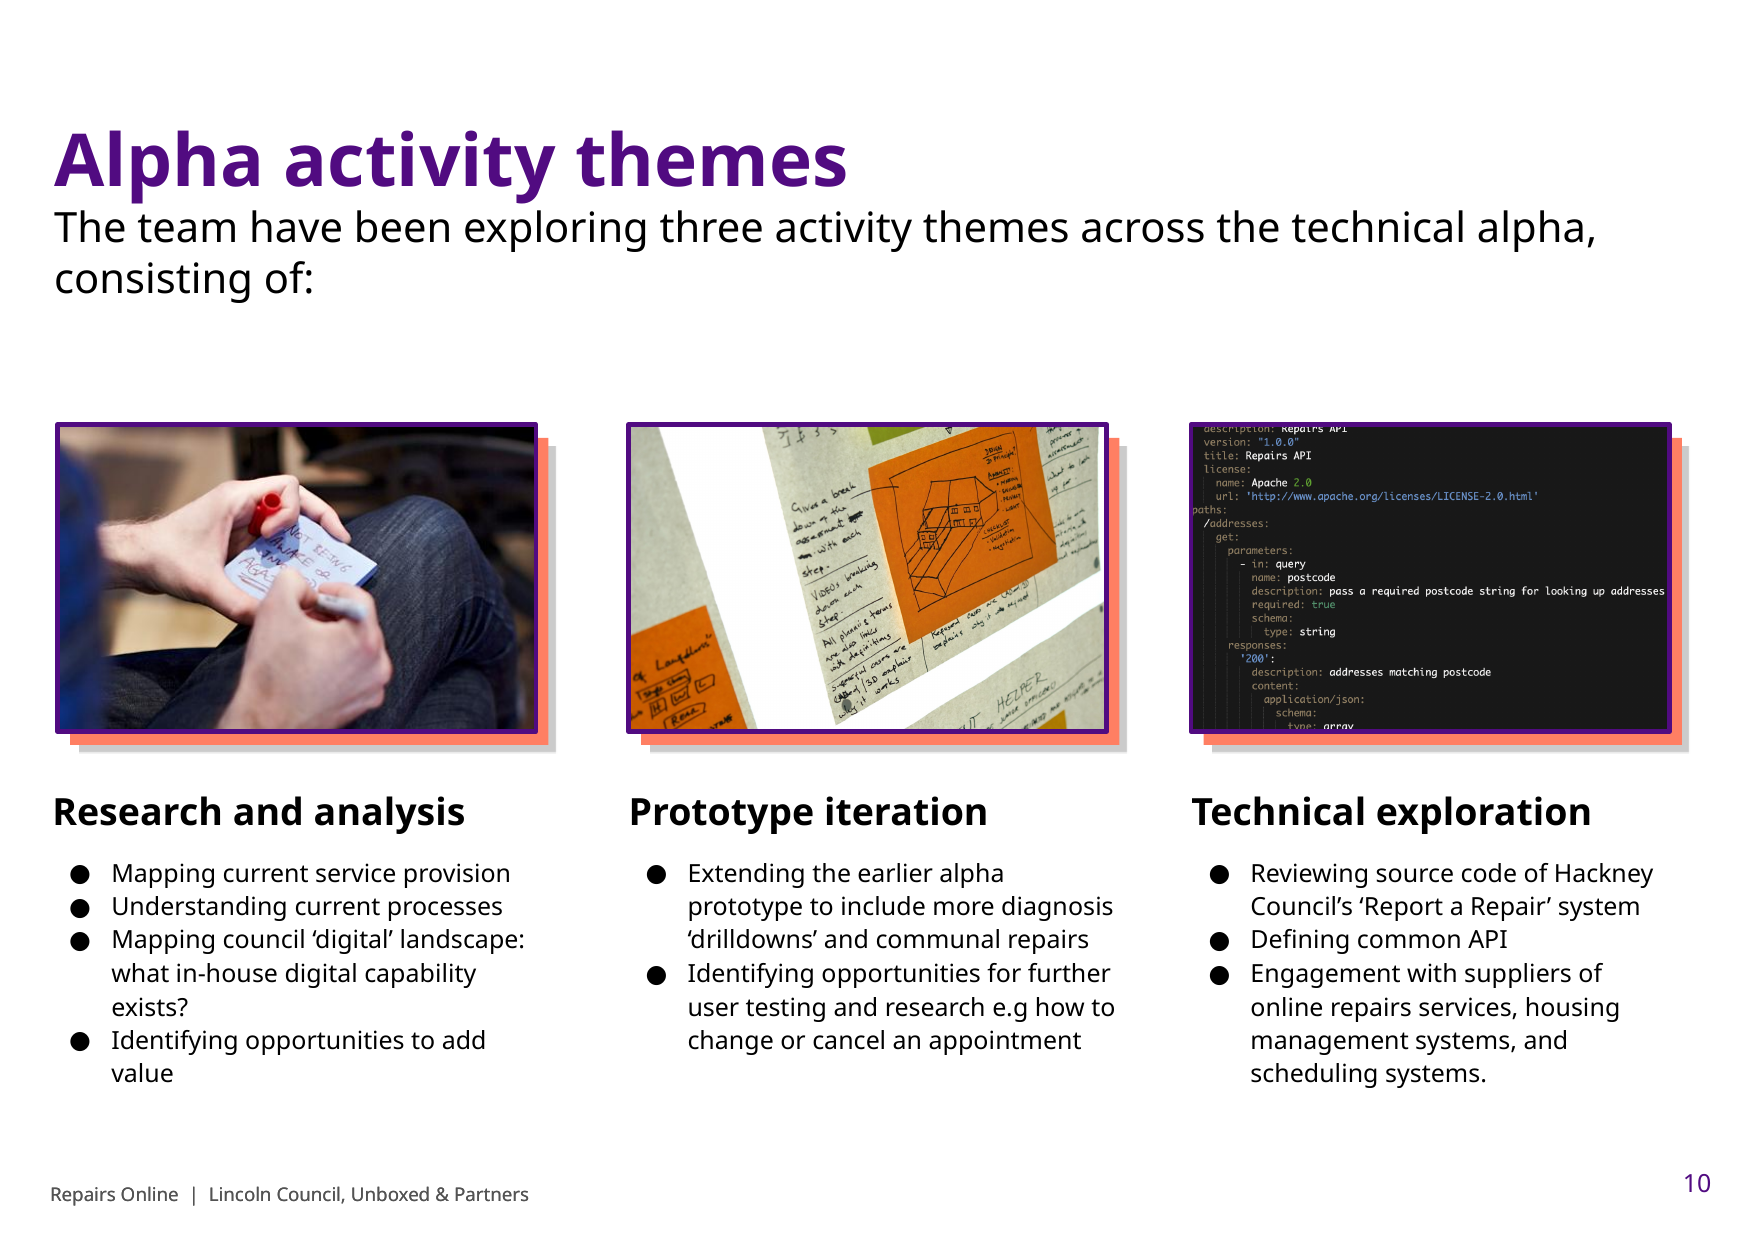

# Alpha activity themes The team have been exploring three activity themes across the technical alpha, consisting of:
Research and analysis
Mapping current service provision
Understanding current processes
Mapping council ‘digital’ landscape: what in-house digital capability exists?
Identifying opportunities to add value
Prototype iteration
Extending the earlier alpha prototype to include more diagnosis ‘drilldowns’ and communal repairs
Identifying opportunities for further user testing and research e.g how to change or cancel an appointment
Technical exploration
Reviewing source code of Hackney Council’s ‘Report a Repair’ system
Defining common API
Engagement with suppliers of online repairs services, housing management systems, and scheduling systems.